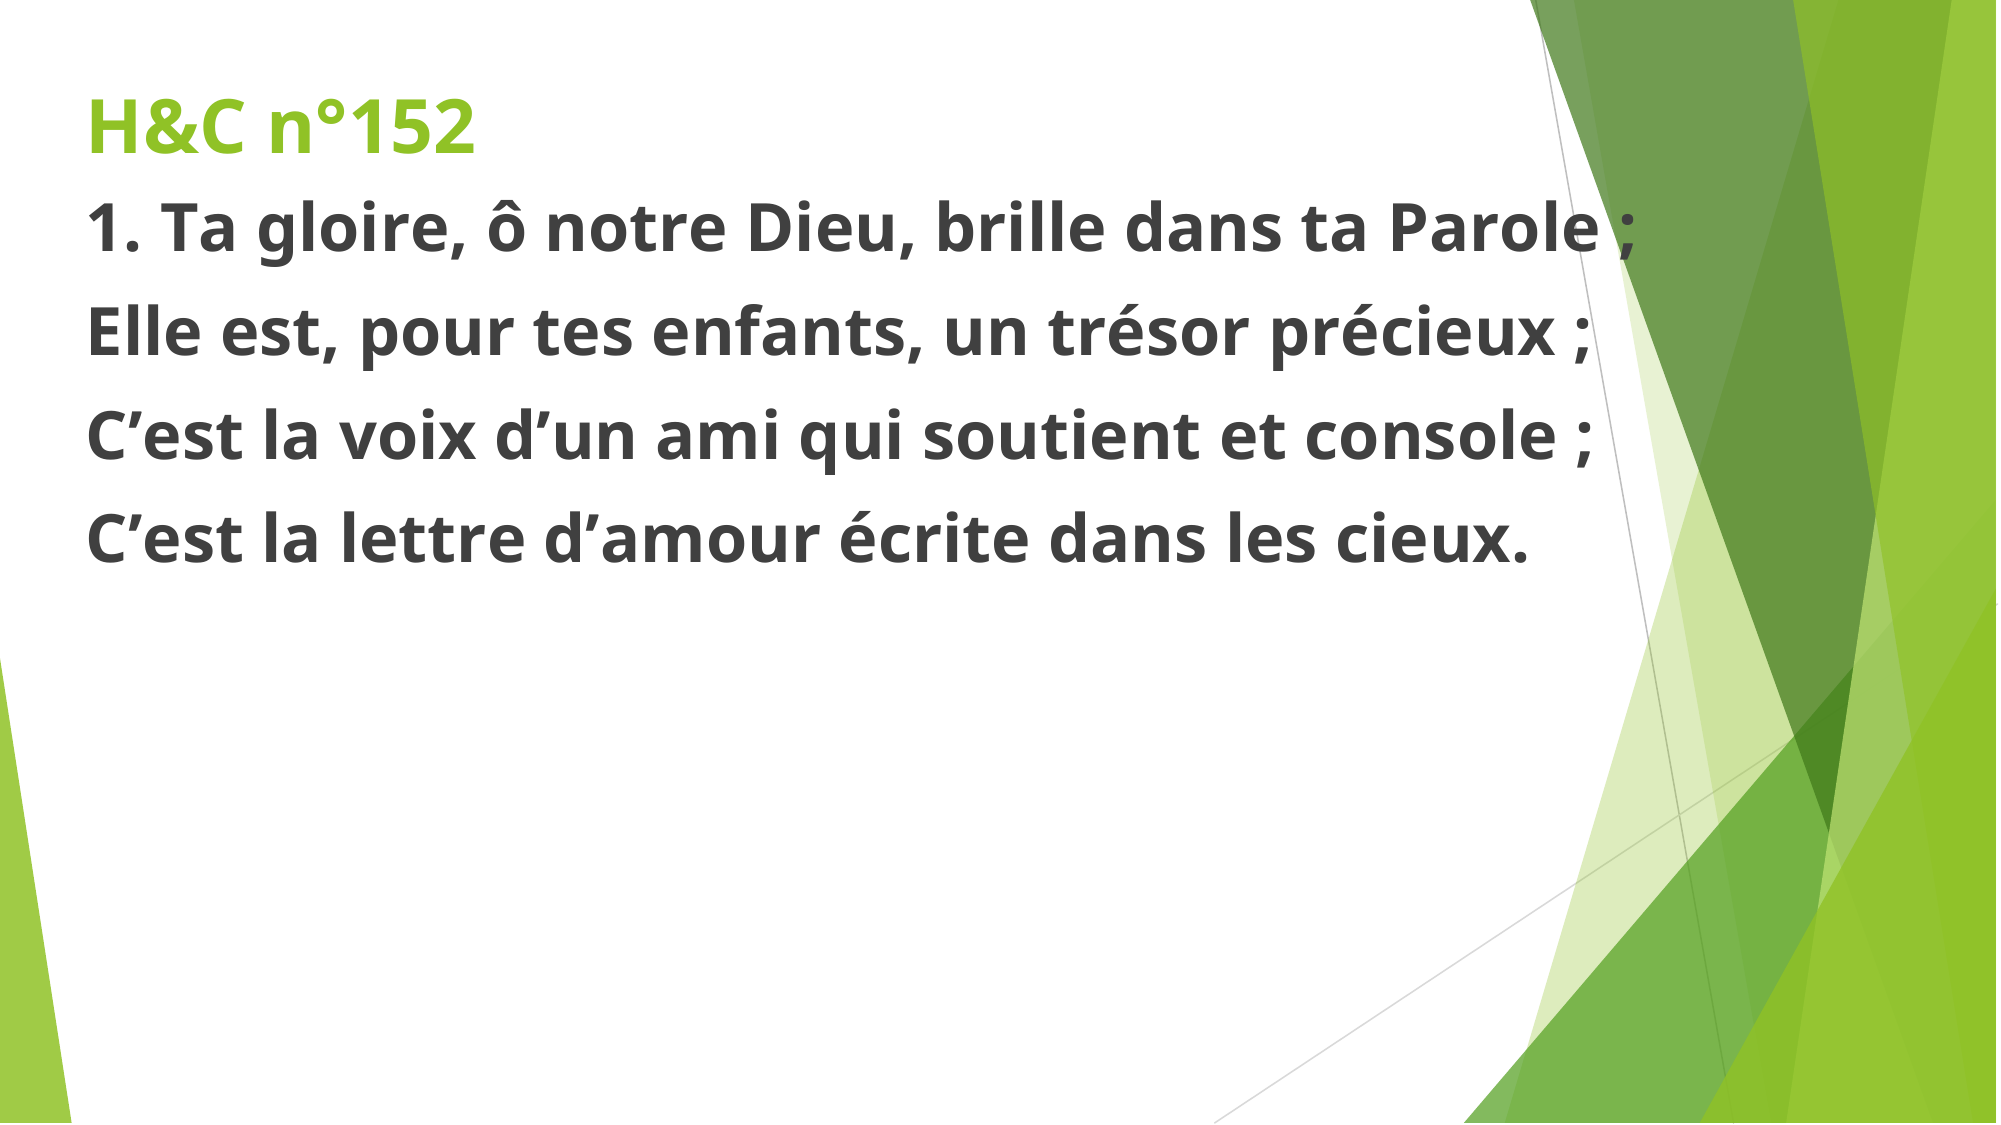

H&C n°152
1. Ta gloire, ô notre Dieu, brille dans ta Parole ;
Elle est, pour tes enfants, un trésor précieux ;
C’est la voix d’un ami qui soutient et console ;
C’est la lettre d’amour écrite dans les cieux.